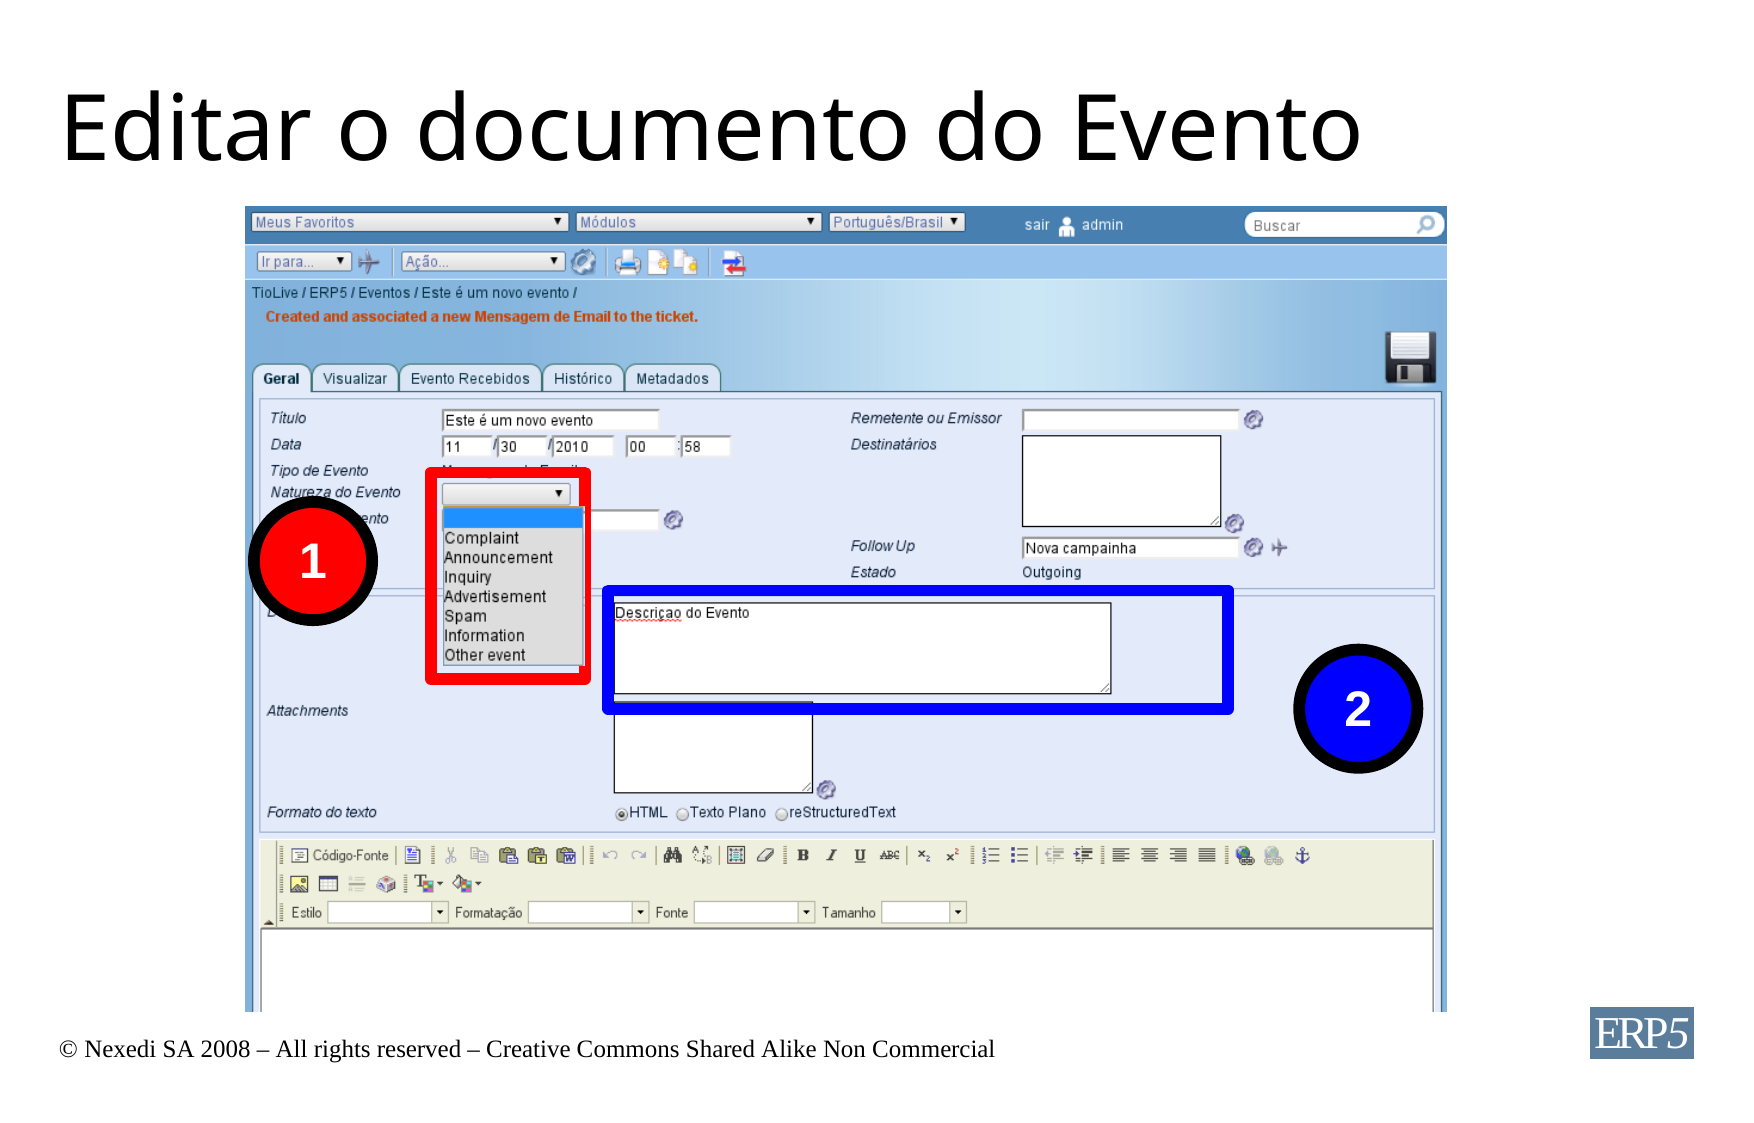

# Editar o documento do Evento
1
2